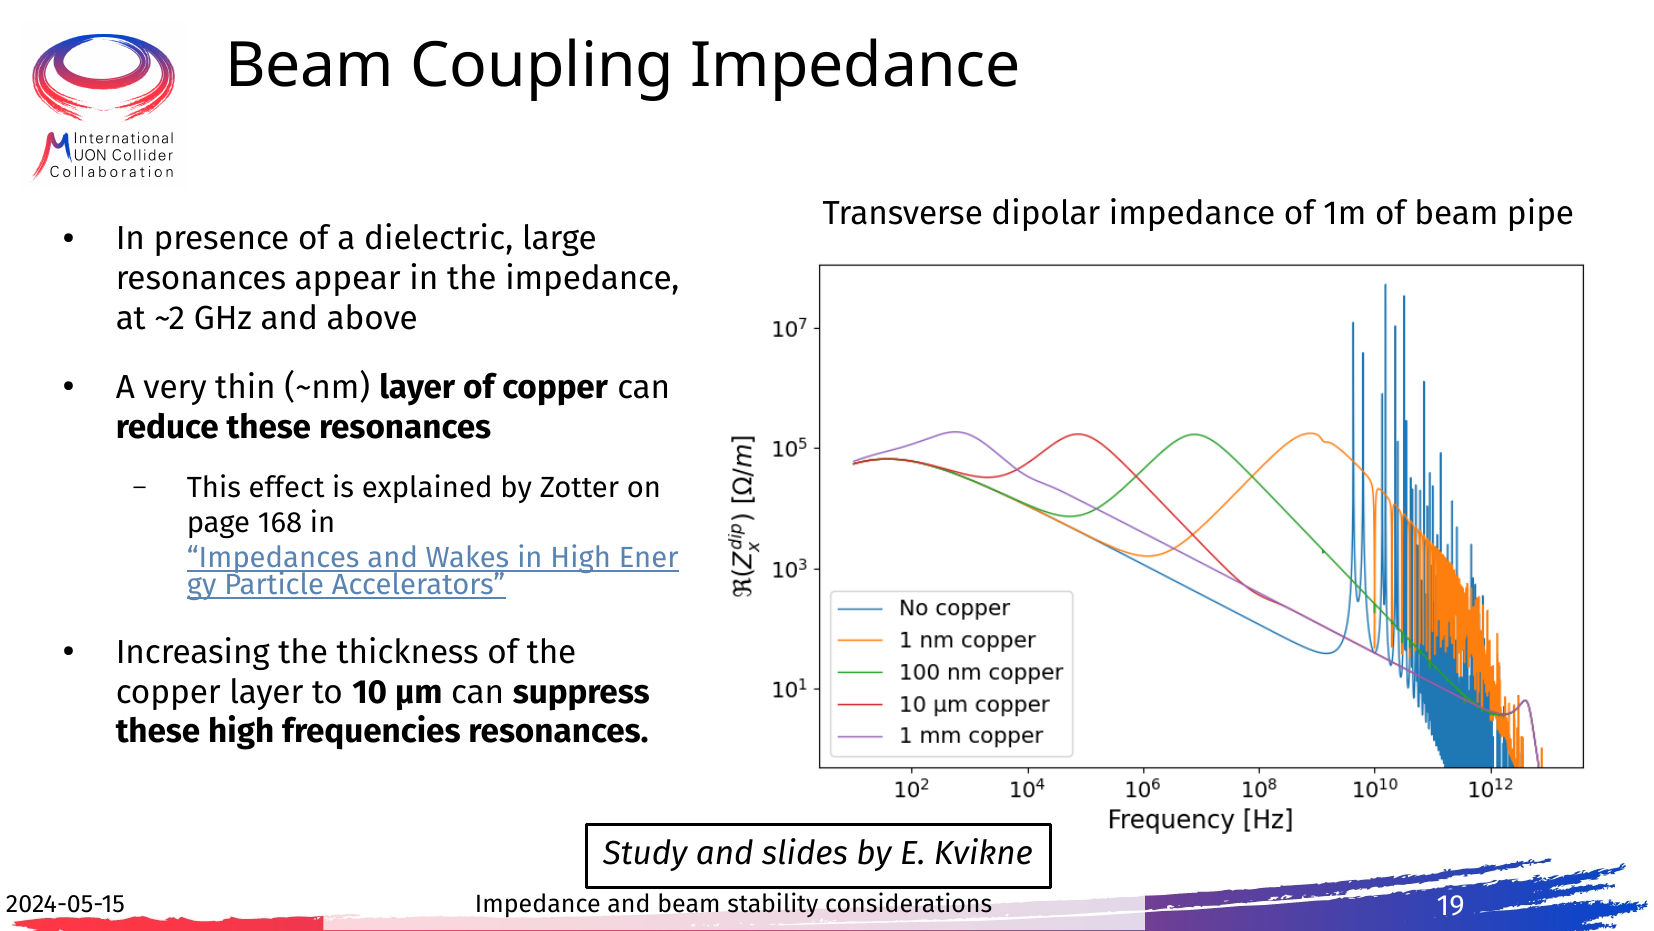

# Beam Coupling Impedance
Transverse dipolar impedance of 1m of beam pipe
In presence of a dielectric, large resonances appear in the impedance, at ~2 GHz and above
A very thin (~nm) layer of copper can reduce these resonances
This effect is explained by Zotter on page 168 in “Impedances and Wakes in High Energy Particle Accelerators”
Increasing the thickness of the copper layer to 10 μm can suppress these high frequencies resonances.
Study and slides by E. Kvikne
2024-05-15
Impedance and beam stability considerations
19